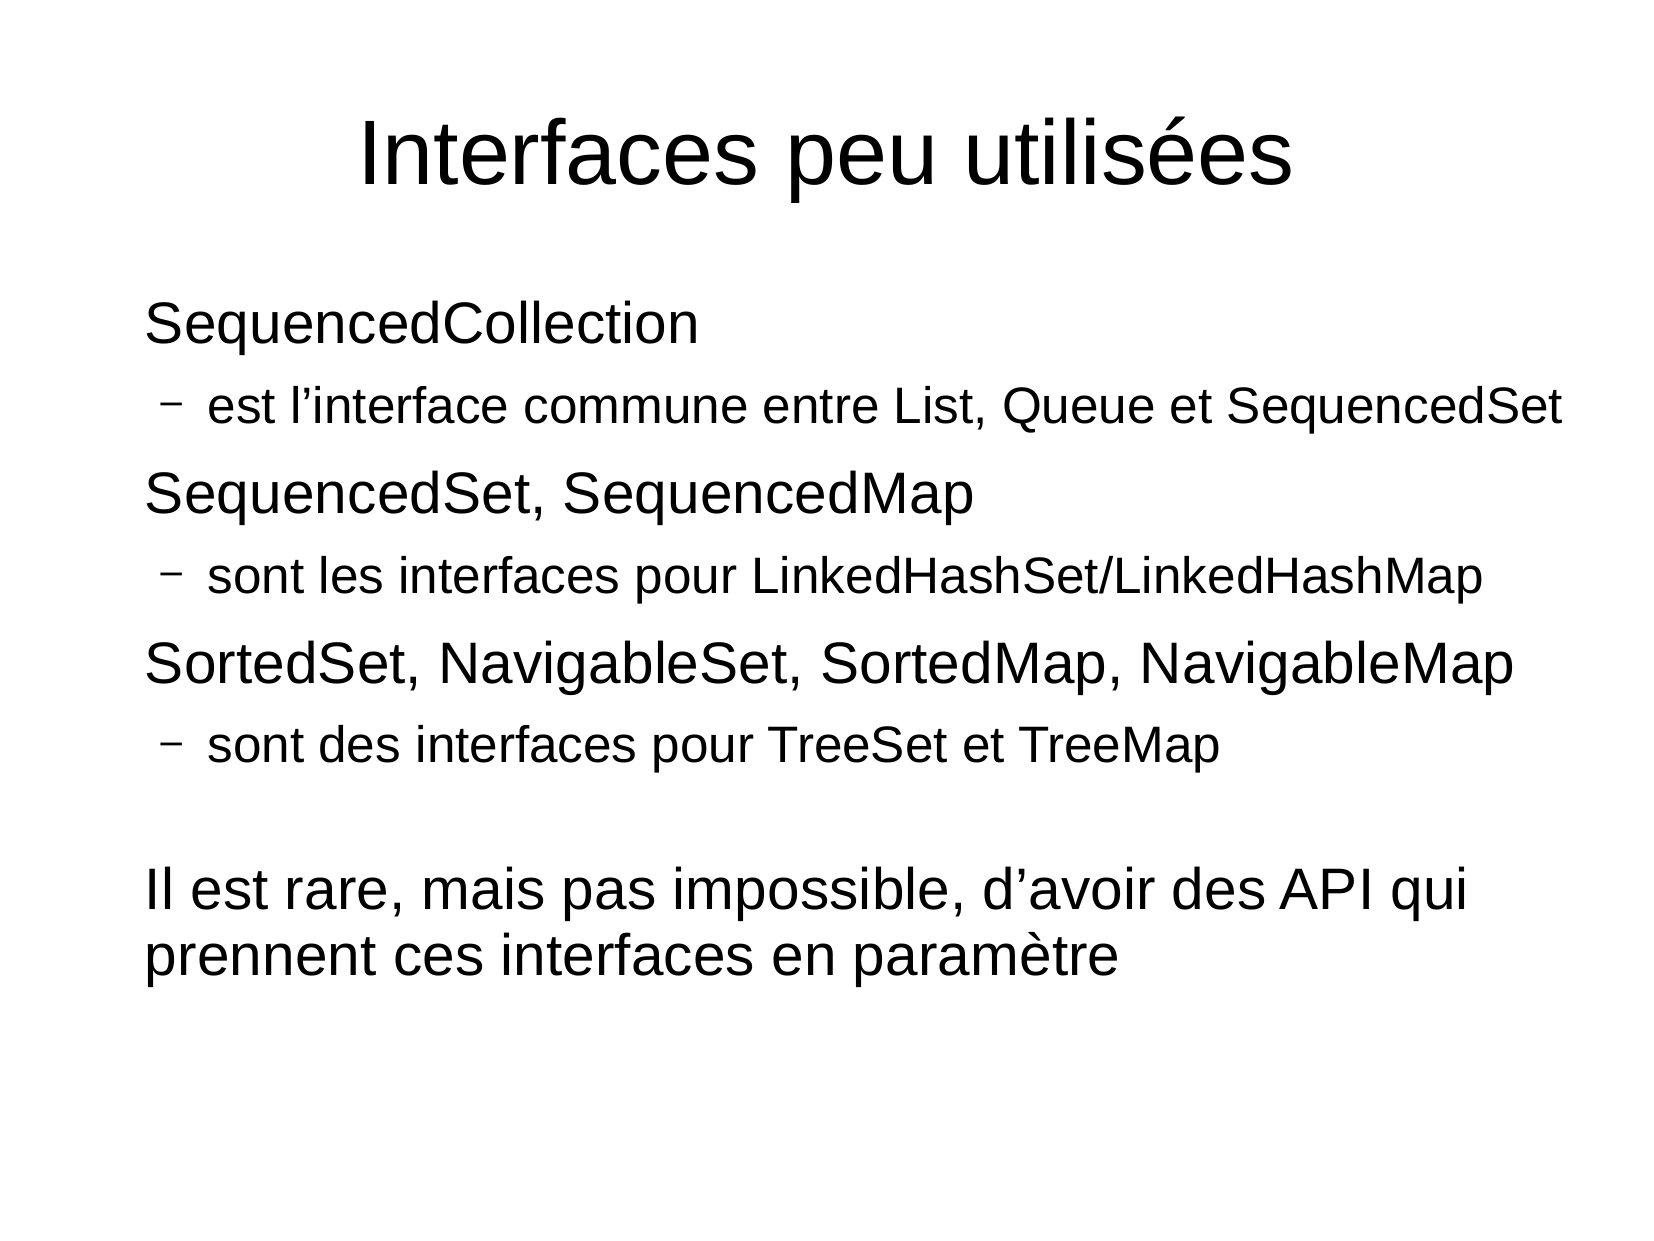

# Interfaces peu utilisées
SequencedCollection
est l’interface commune entre List, Queue et SequencedSet
SequencedSet, SequencedMap
sont les interfaces pour LinkedHashSet/LinkedHashMap
SortedSet, NavigableSet, SortedMap, NavigableMap
sont des interfaces pour TreeSet et TreeMap
Il est rare, mais pas impossible, d’avoir des API qui prennent ces interfaces en paramètre